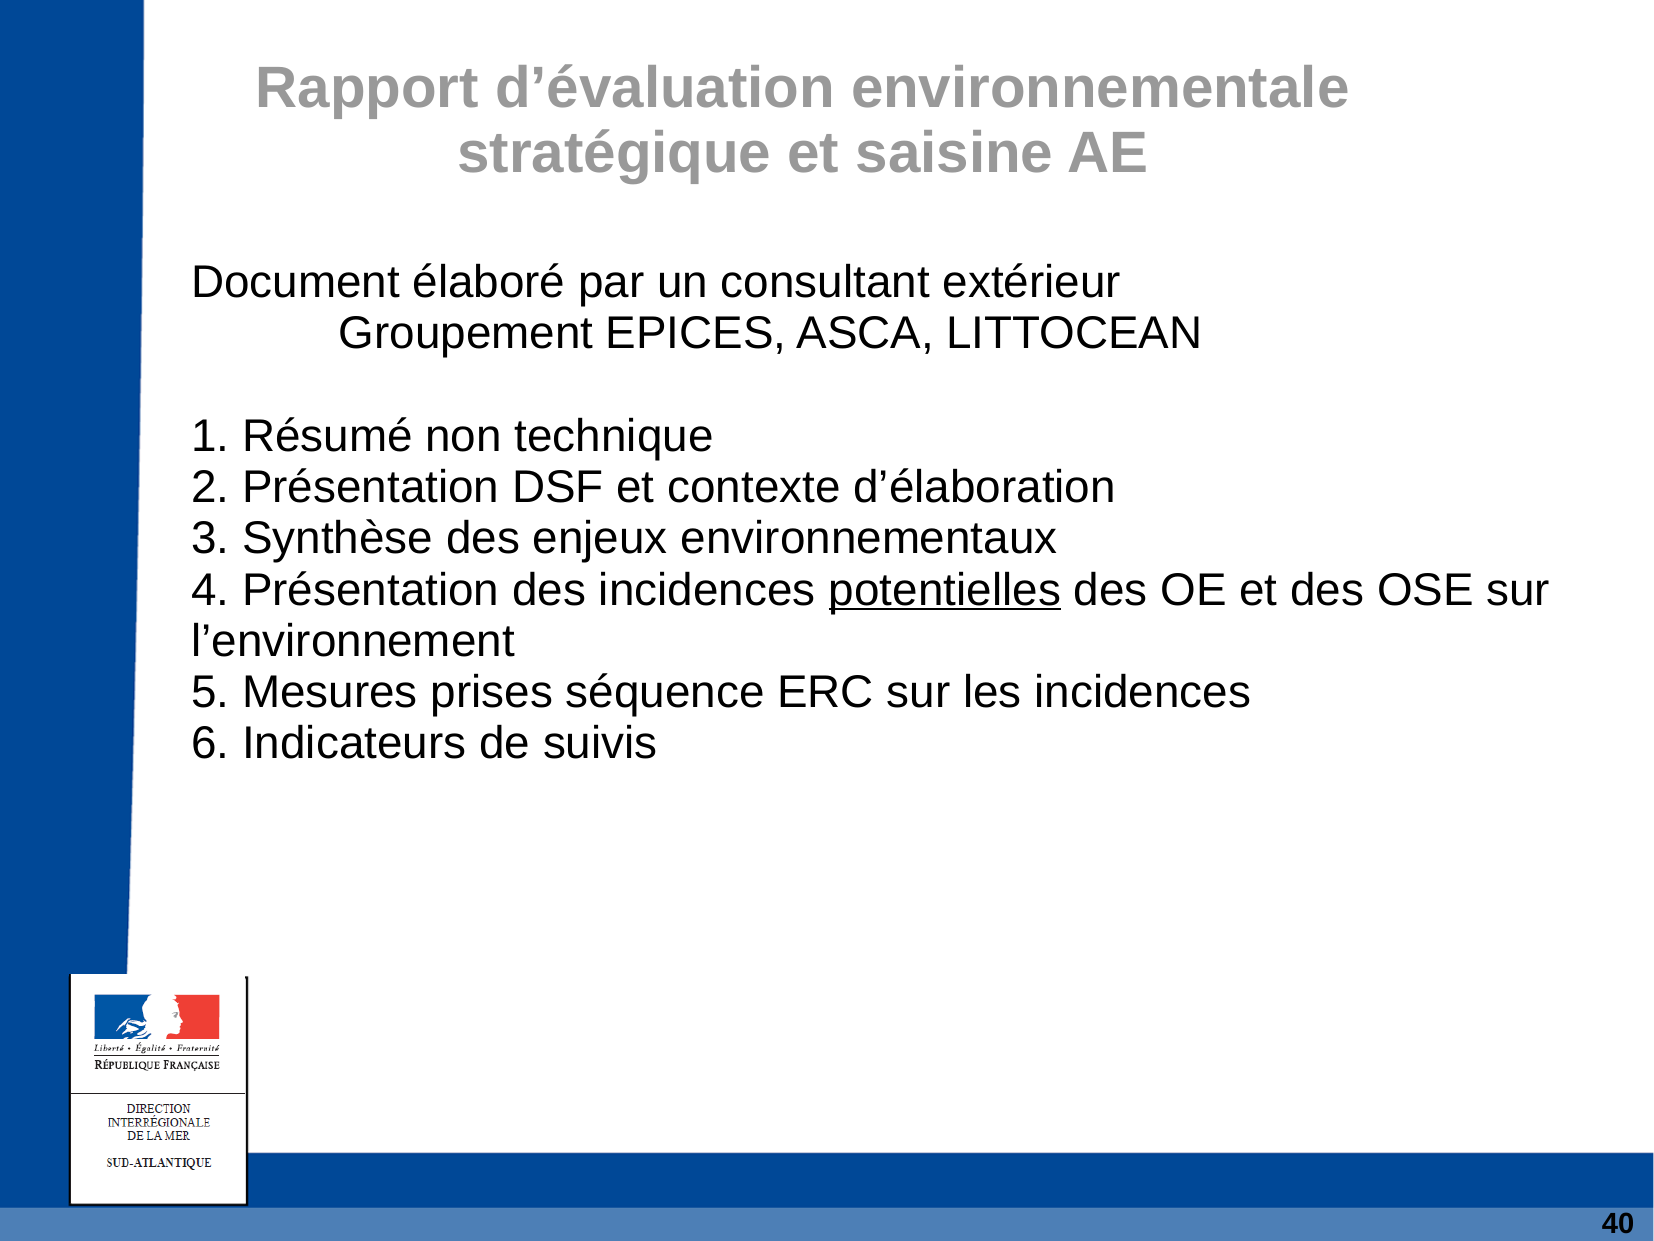

Rapport d’évaluation environnementale stratégique et saisine AE
Document élaboré par un consultant extérieur
		Groupement EPICES, ASCA, LITTOCEAN
1. Résumé non technique
2. Présentation DSF et contexte d’élaboration
3. Synthèse des enjeux environnementaux
4. Présentation des incidences potentielles des OE et des OSE sur l’environnement
5. Mesures prises séquence ERC sur les incidences
6. Indicateurs de suivis